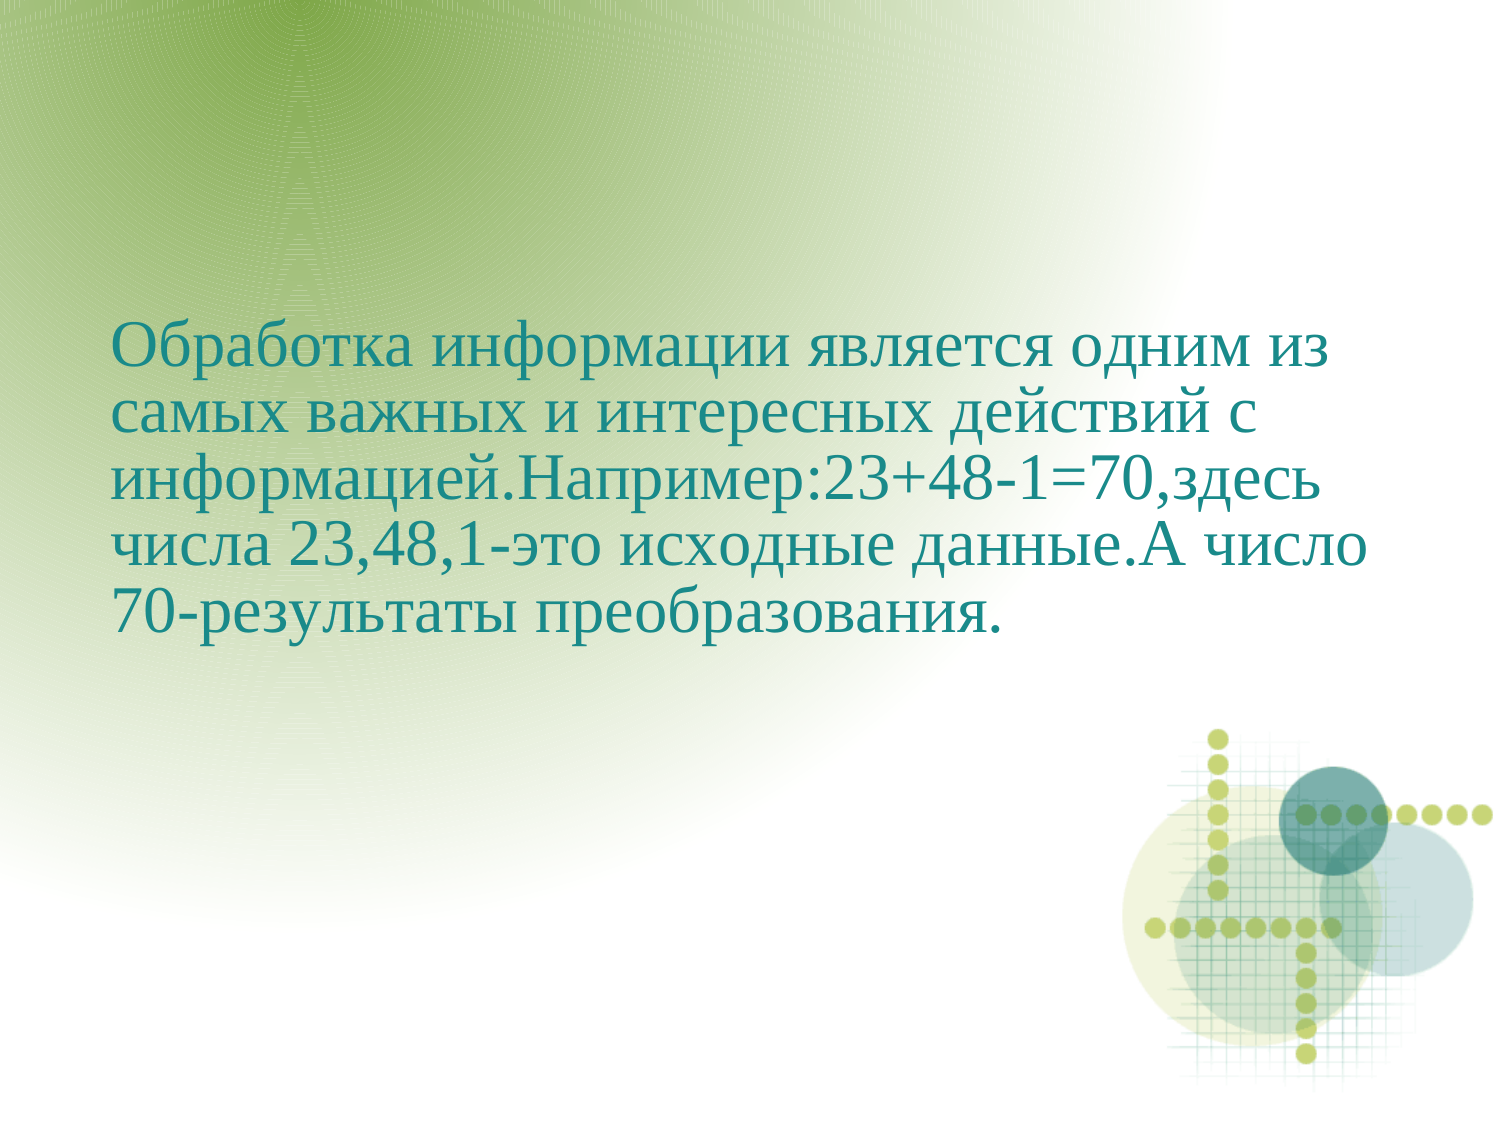

#
Обработка информации является одним из самых важных и интересных действий с информацией.Например:23+48-1=70,здесь числа 23,48,1-это исходные данные.А число 70-результаты преобразования.